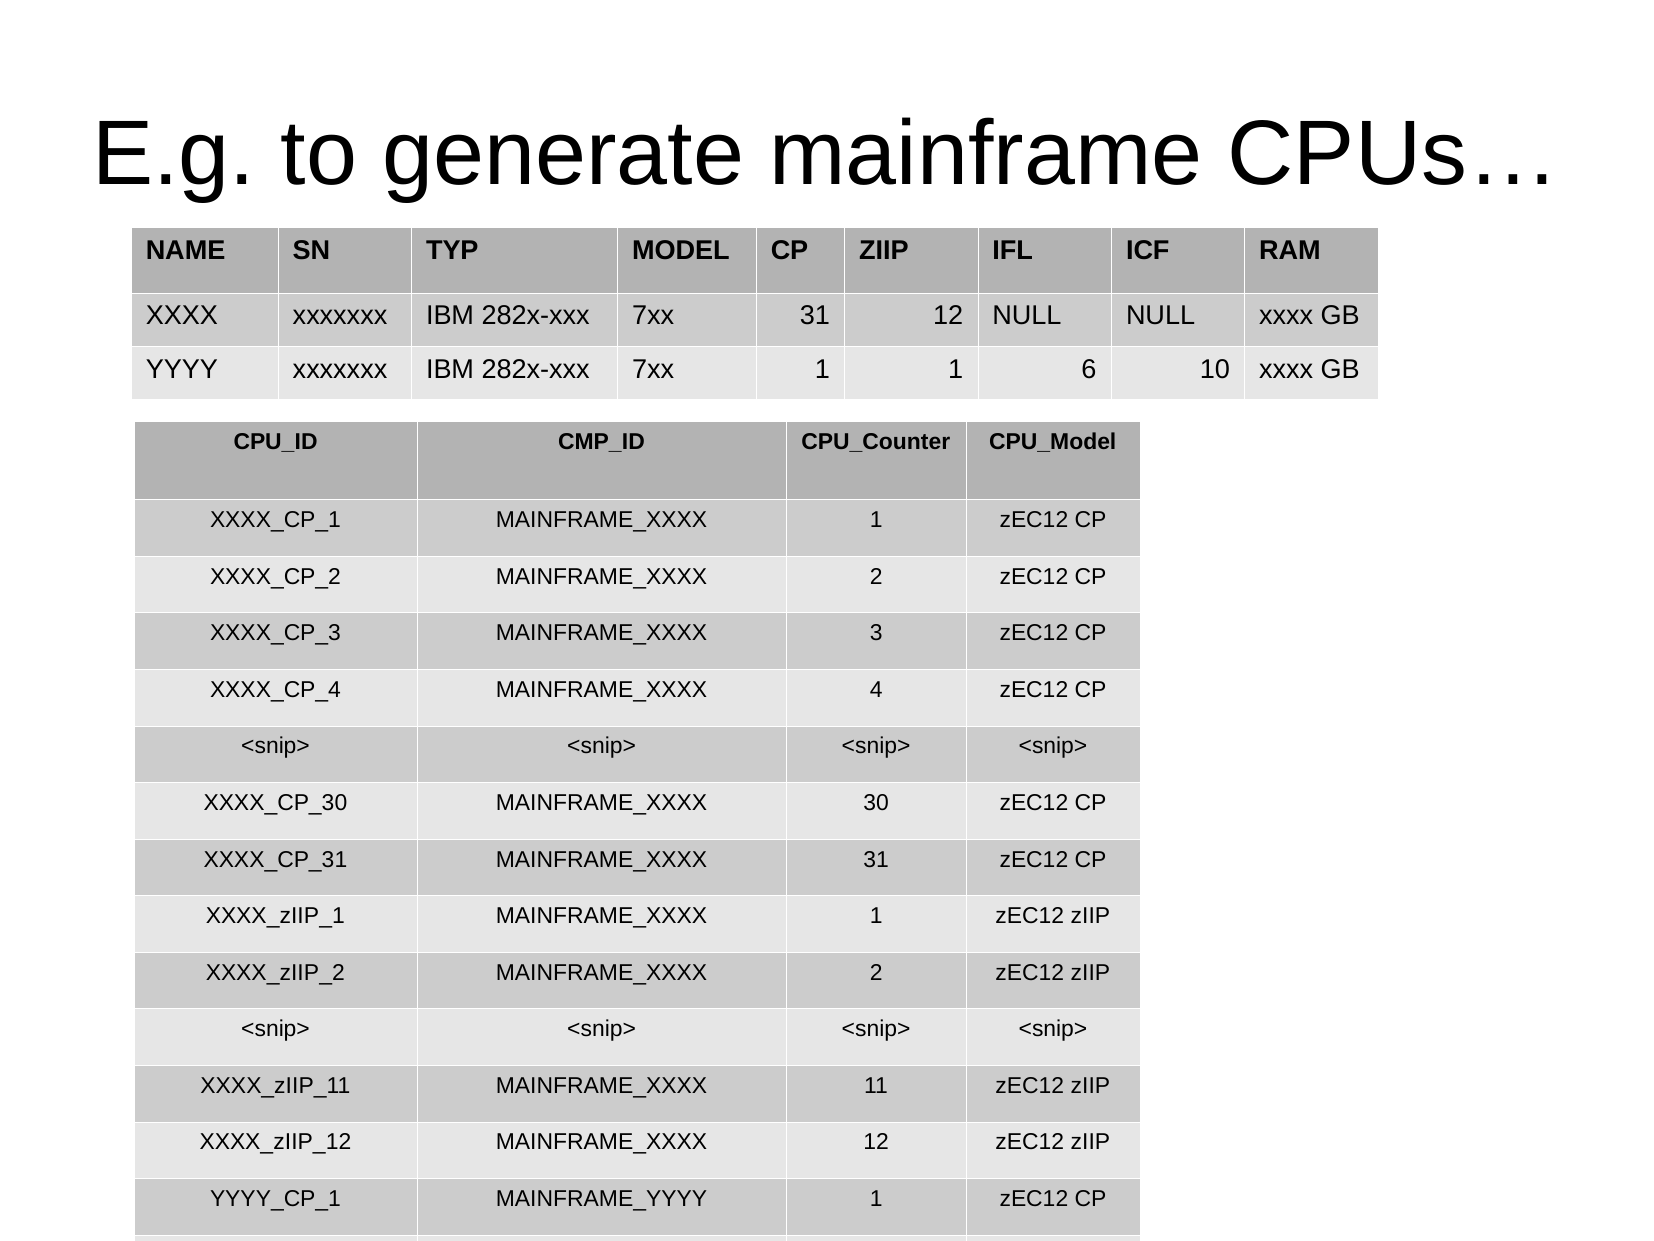

# E.g. to generate mainframe CPUs…
| NAME | SN | TYP | MODEL | CP | ZIIP | IFL | ICF | RAM |
| --- | --- | --- | --- | --- | --- | --- | --- | --- |
| XXXX | xxxxxxx | IBM 282x-xxx | 7xx | 31 | 12 | NULL | NULL | xxxx GB |
| YYYY | xxxxxxx | IBM 282x-xxx | 7xx | 1 | 1 | 6 | 10 | xxxx GB |
| CPU\_ID | CMP\_ID | CPU\_Counter | CPU\_Model |
| --- | --- | --- | --- |
| XXXX\_CP\_1 | MAINFRAME\_XXXX | 1 | zEC12 CP |
| XXXX\_CP\_2 | MAINFRAME\_XXXX | 2 | zEC12 CP |
| XXXX\_CP\_3 | MAINFRAME\_XXXX | 3 | zEC12 CP |
| XXXX\_CP\_4 | MAINFRAME\_XXXX | 4 | zEC12 CP |
| <snip> | <snip> | <snip> | <snip> |
| XXXX\_CP\_30 | MAINFRAME\_XXXX | 30 | zEC12 CP |
| XXXX\_CP\_31 | MAINFRAME\_XXXX | 31 | zEC12 CP |
| XXXX\_zIIP\_1 | MAINFRAME\_XXXX | 1 | zEC12 zIIP |
| XXXX\_zIIP\_2 | MAINFRAME\_XXXX | 2 | zEC12 zIIP |
| <snip> | <snip> | <snip> | <snip> |
| XXXX\_zIIP\_11 | MAINFRAME\_XXXX | 11 | zEC12 zIIP |
| XXXX\_zIIP\_12 | MAINFRAME\_XXXX | 12 | zEC12 zIIP |
| YYYY\_CP\_1 | MAINFRAME\_YYYY | 1 | zEC12 CP |
| YYYY\_ICF\_1 | MAINFRAME\_YYYY | 1 | zEC12 ICF |
| YYYY\_ICF\_2 | MAINFRAME\_YYYY | 2 | zEC12 ICF |
| <snip> | <snip> | <snip> | <snip> |
| YYYY\_ICF\_10 | MAINFRAME\_YYYY | 10 | zEC12 ICF |
| YYYY\_IFL\_1 | MAINFRAME\_YYYY | 1 | zEC12 IFL |
| YYYY\_IFL\_2 | MAINFRAME\_YYYY | 2 | zEC12 IFL |
| <snip> | <snip> | <snip> | <snip> |
| YYYY\_IFL\_6 | MAINFRAME\_YYYY | 6 | zEC12 IFL |
| YYYY\_zIIP\_1 | MAINFRAME\_YYYY | 1 | zEC12 zIIP |